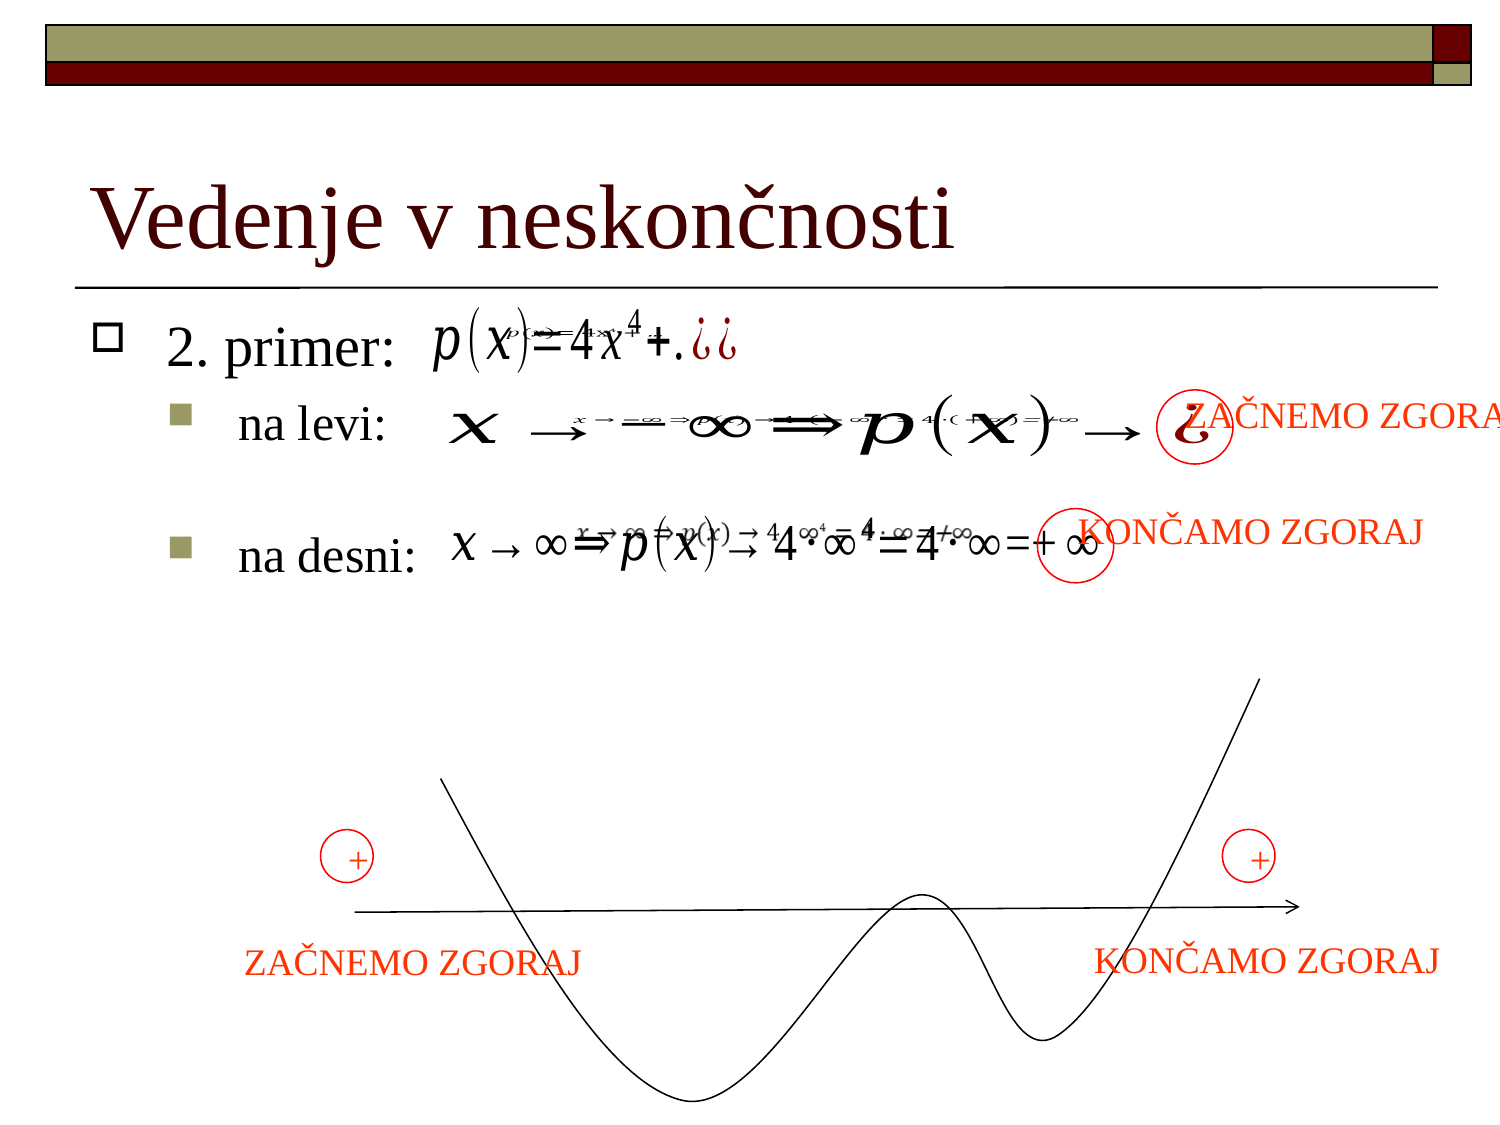

# Vedenje v neskončnosti
2. primer:
na levi:
na desni:
ZAČNEMO ZGORAJ
KONČAMO ZGORAJ
 +
 +
KONČAMO ZGORAJ
ZAČNEMO ZGORAJ